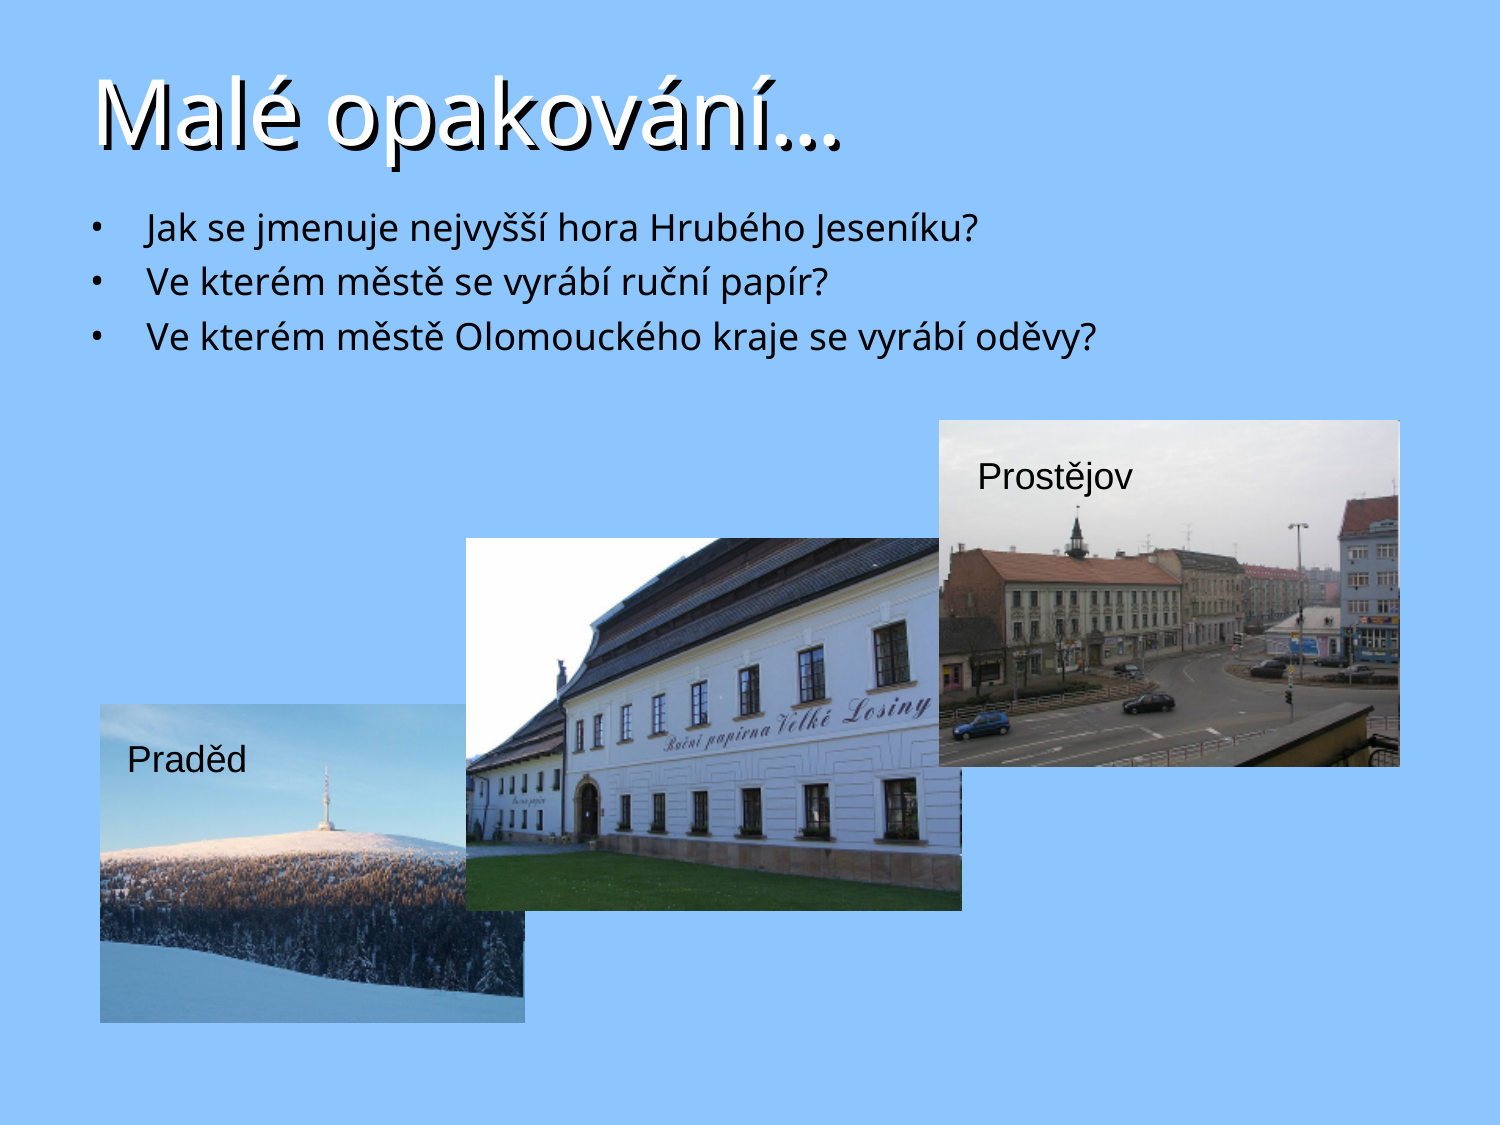

# Malé opakování…
Jak se jmenuje nejvyšší hora Hrubého Jeseníku?
Ve kterém městě se vyrábí ruční papír?
Ve kterém městě Olomouckého kraje se vyrábí oděvy?
Prostějov
Praděd